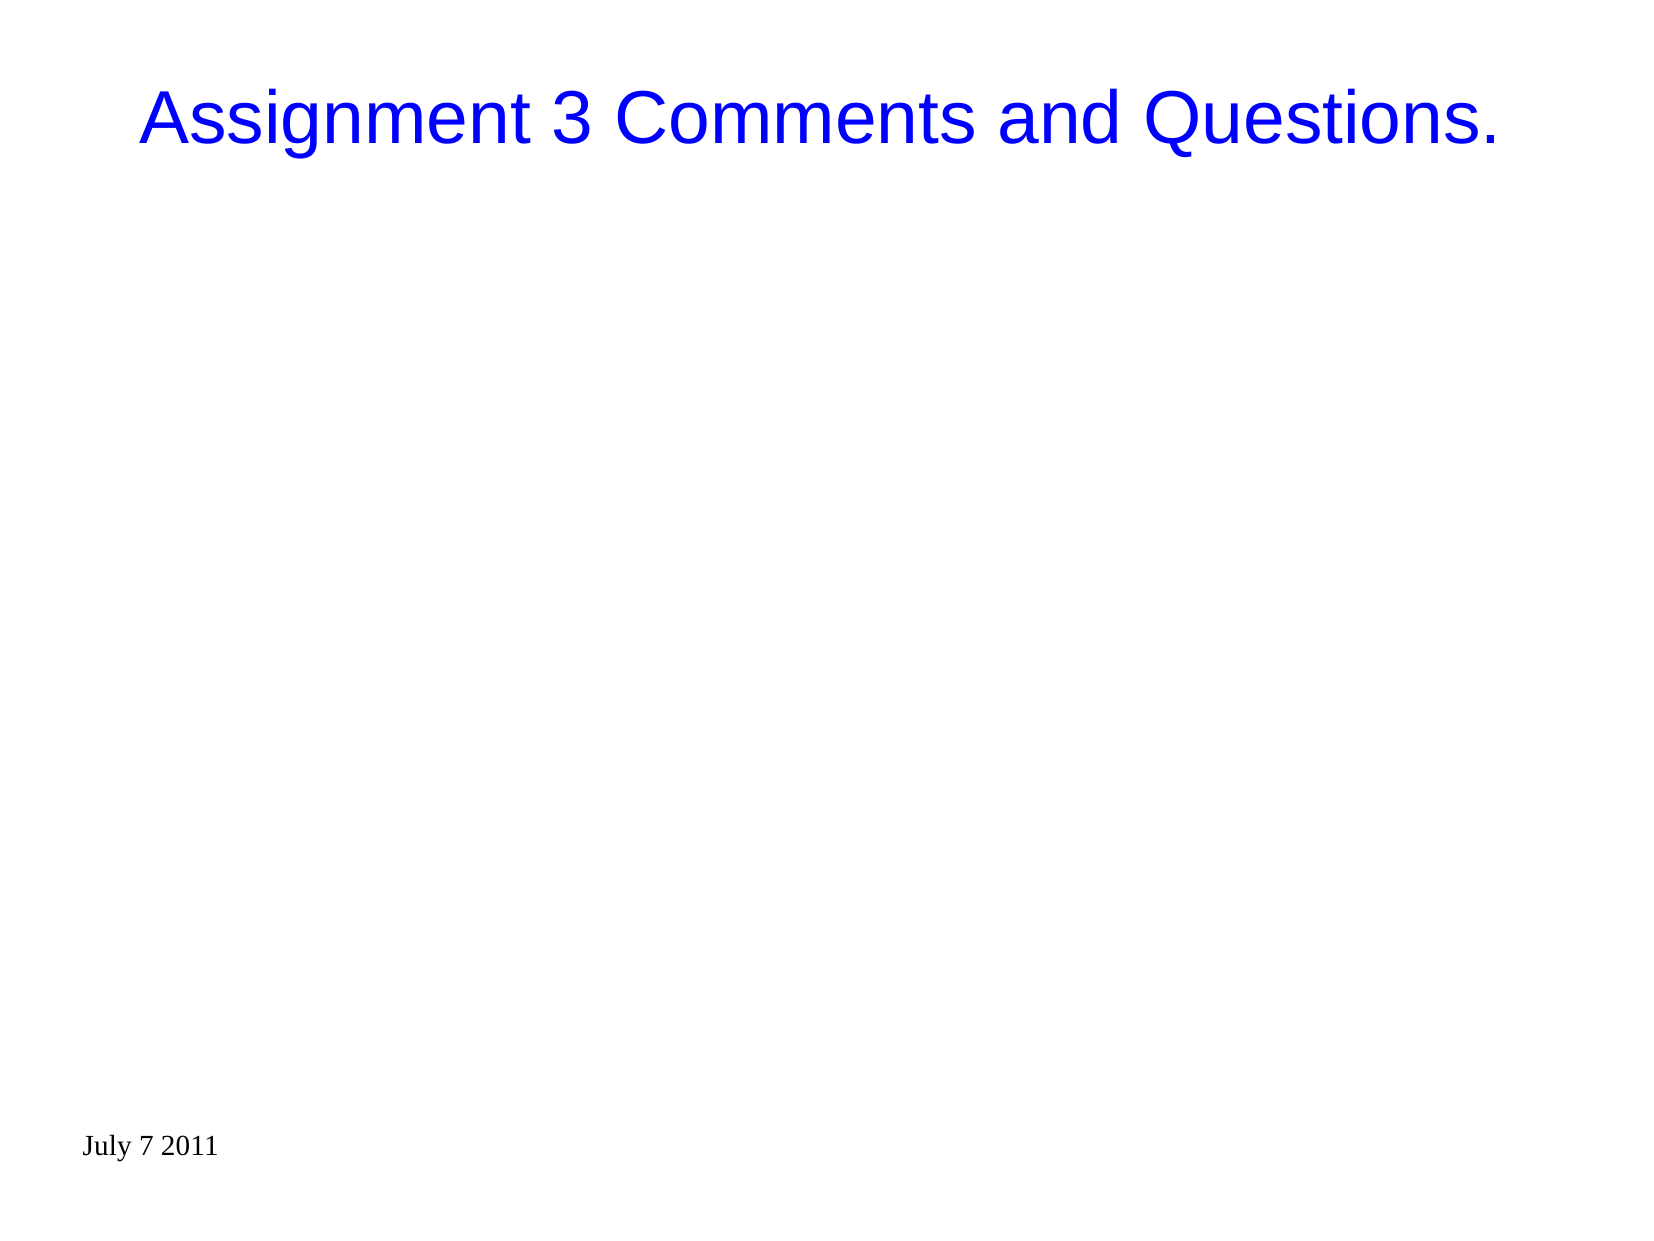

# Assignment 3 Comments and Questions.
July 7 2011